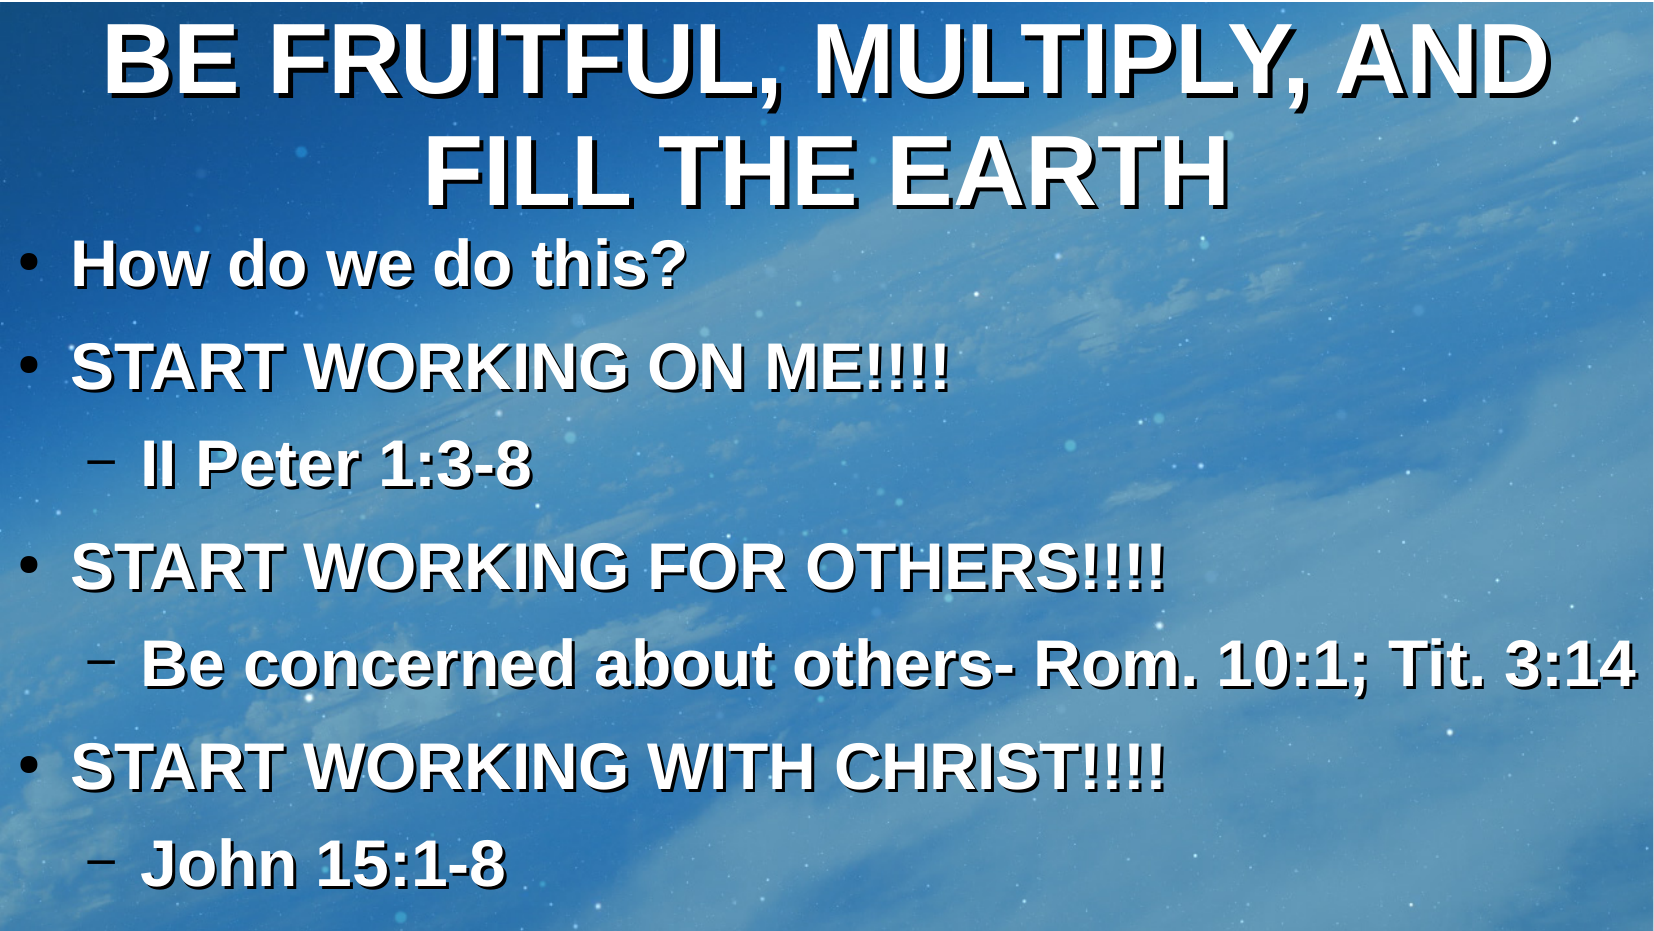

# BE FRUITFUL, MULTIPLY, AND FILL THE EARTH
How do we do this?
START WORKING ON ME!!!!
II Peter 1:3-8
START WORKING FOR OTHERS!!!!
Be concerned about others- Rom. 10:1; Tit. 3:14
START WORKING WITH CHRIST!!!!
John 15:1-8